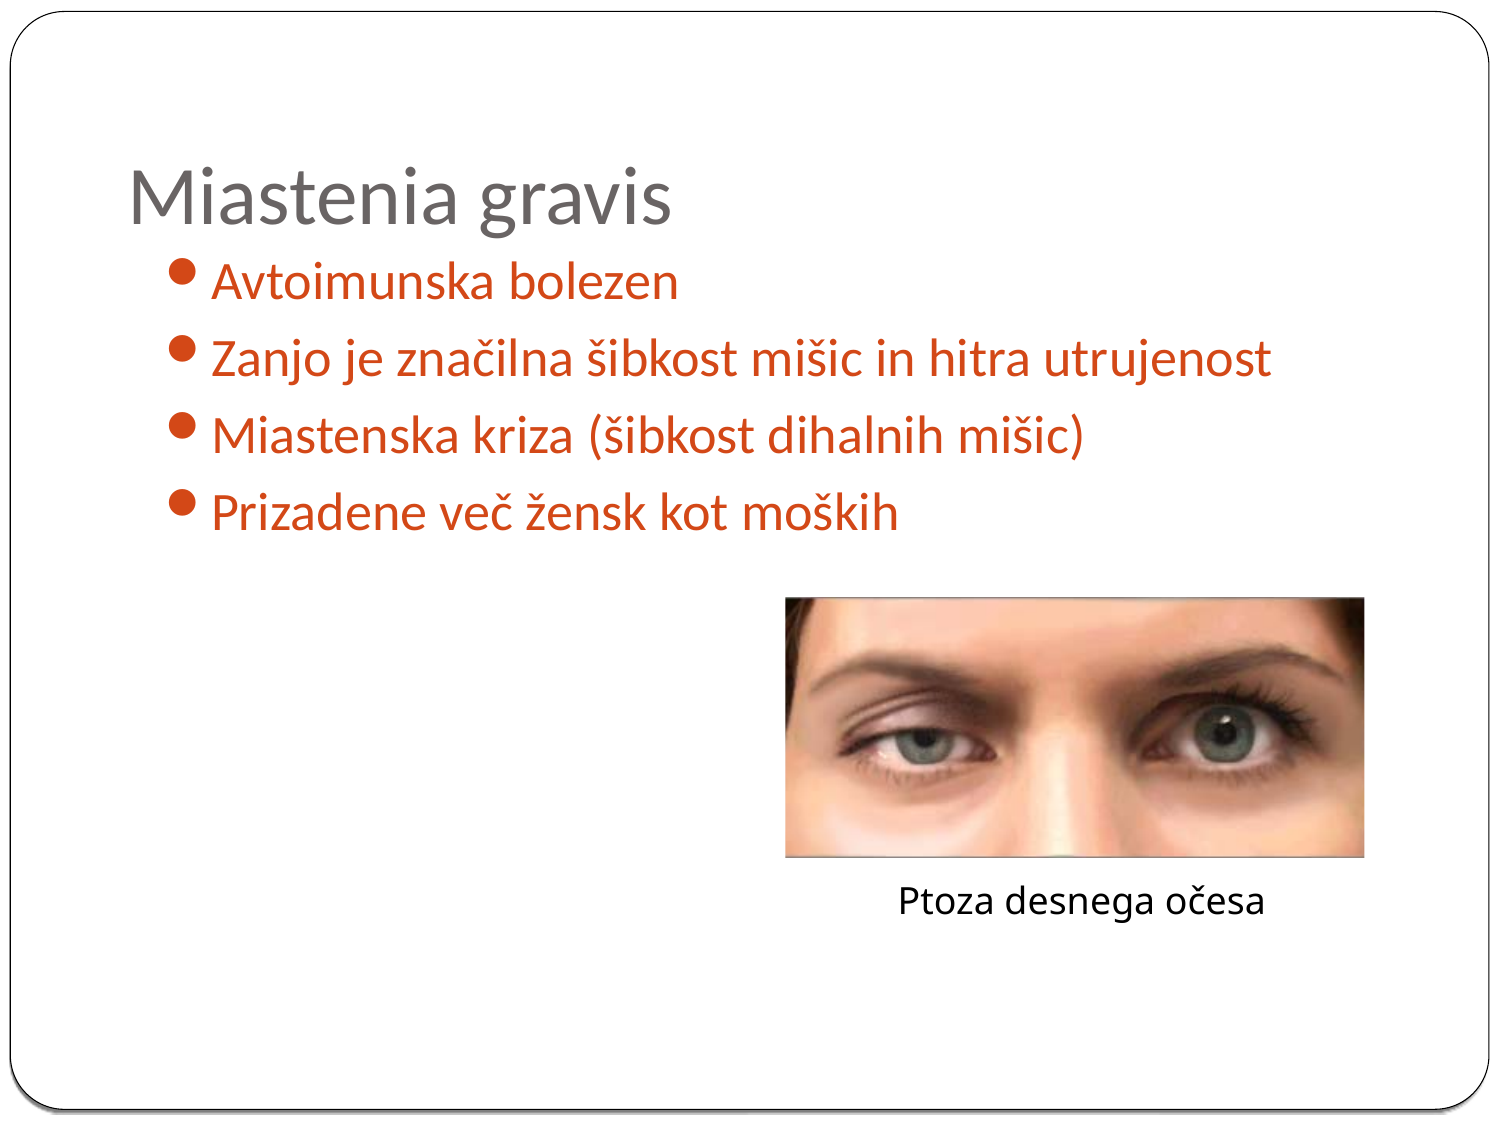

# Miastenia gravis
Avtoimunska bolezen
Zanjo je značilna šibkost mišic in hitra utrujenost
Miastenska kriza (šibkost dihalnih mišic)
Prizadene več žensk kot moških
Ptoza desnega očesa